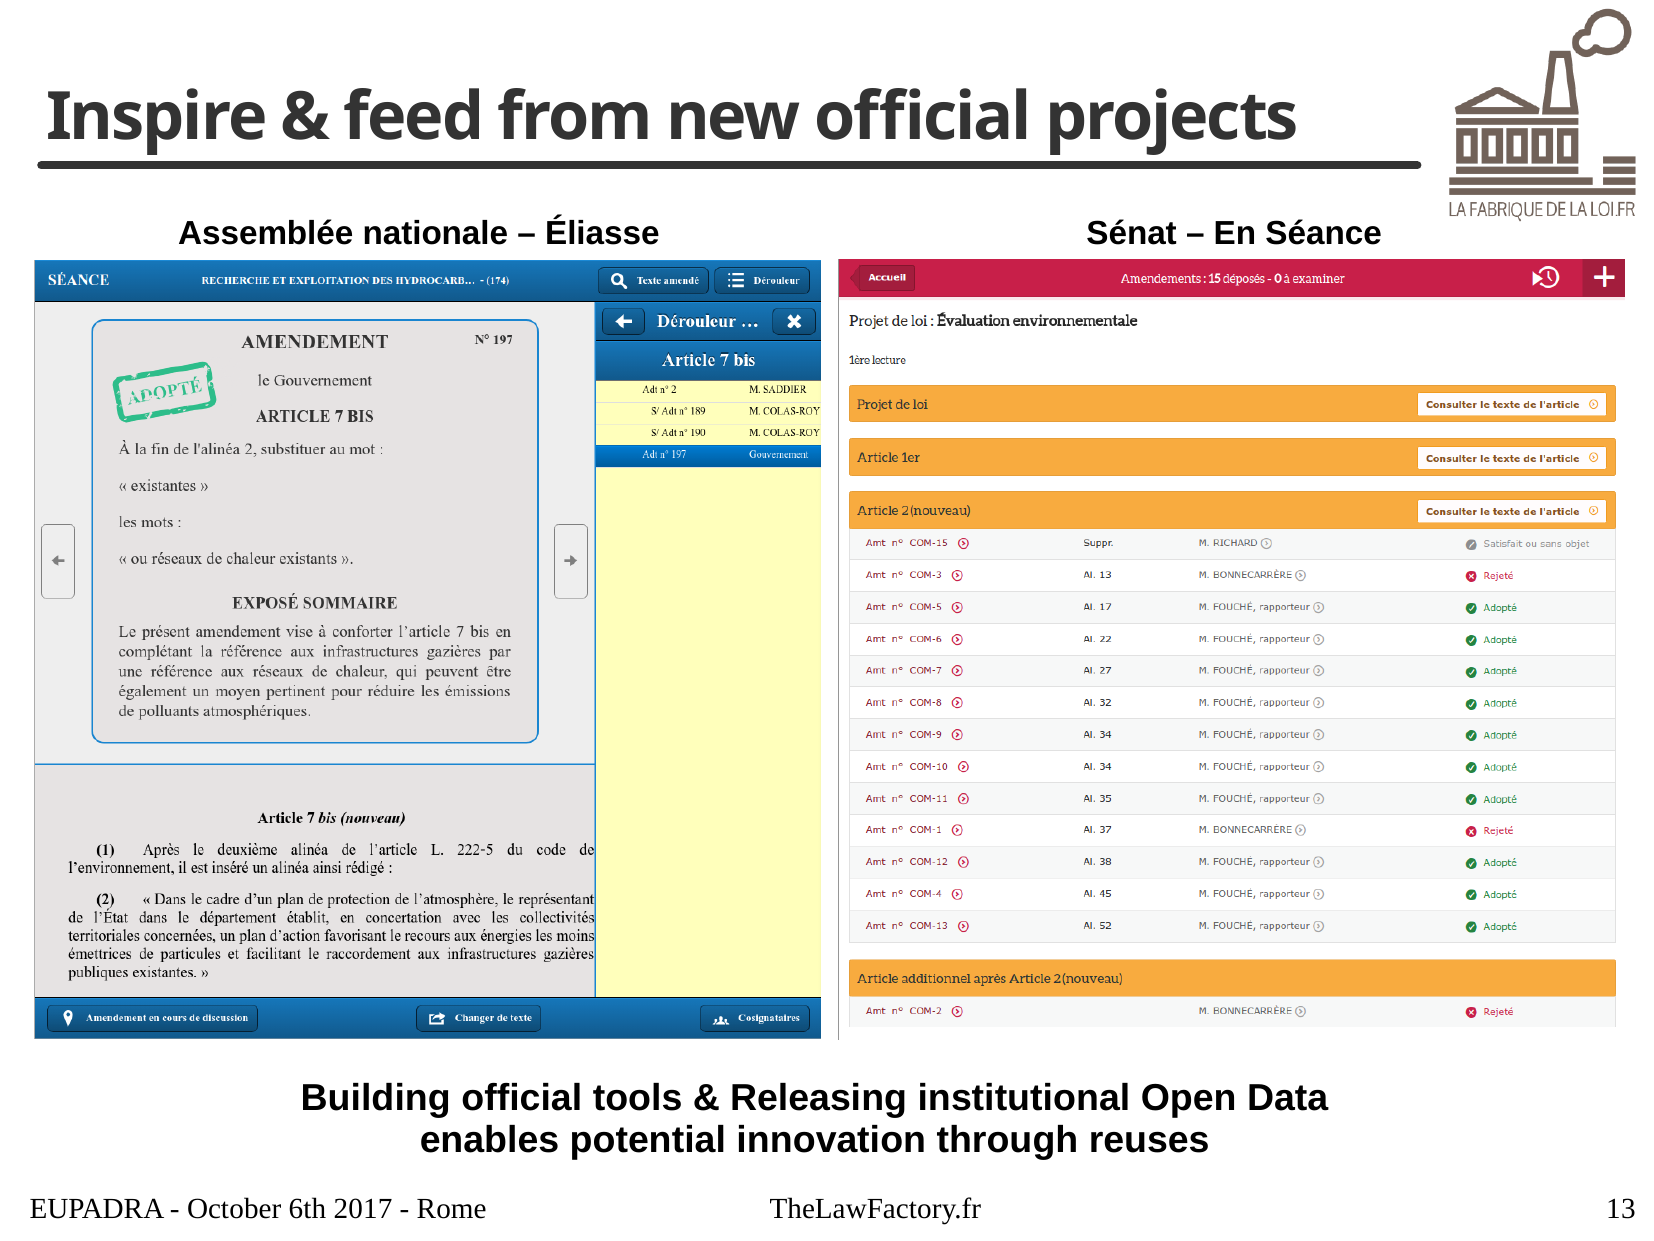

# Inspire & feed from new official projects
Assemblée nationale – Éliasse
Sénat – En Séance
Building official tools & Releasing institutional Open Data
enables potential innovation through reuses
EUPADRA - October 6th 2017 - Rome
TheLawFactory.fr
13